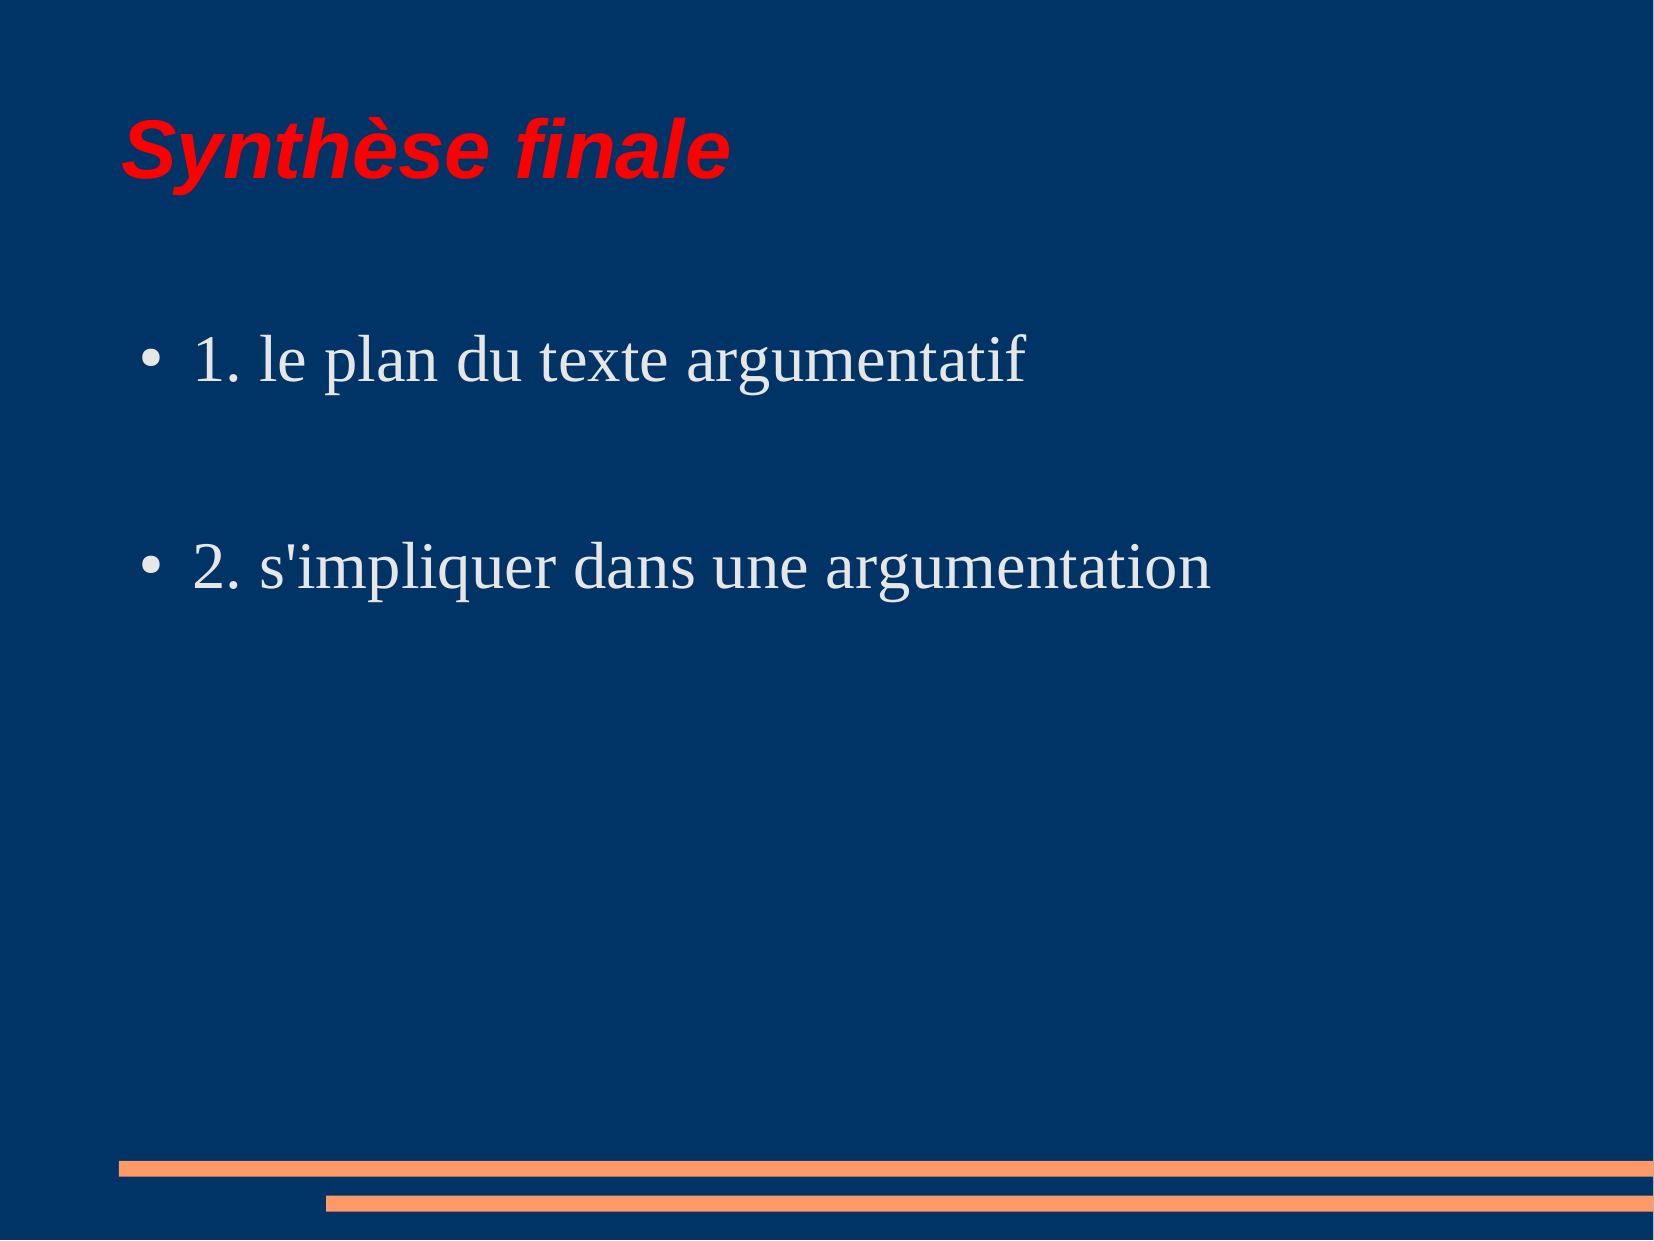

# Synthèse finale
1. le plan du texte argumentatif
2. s'impliquer dans une argumentation